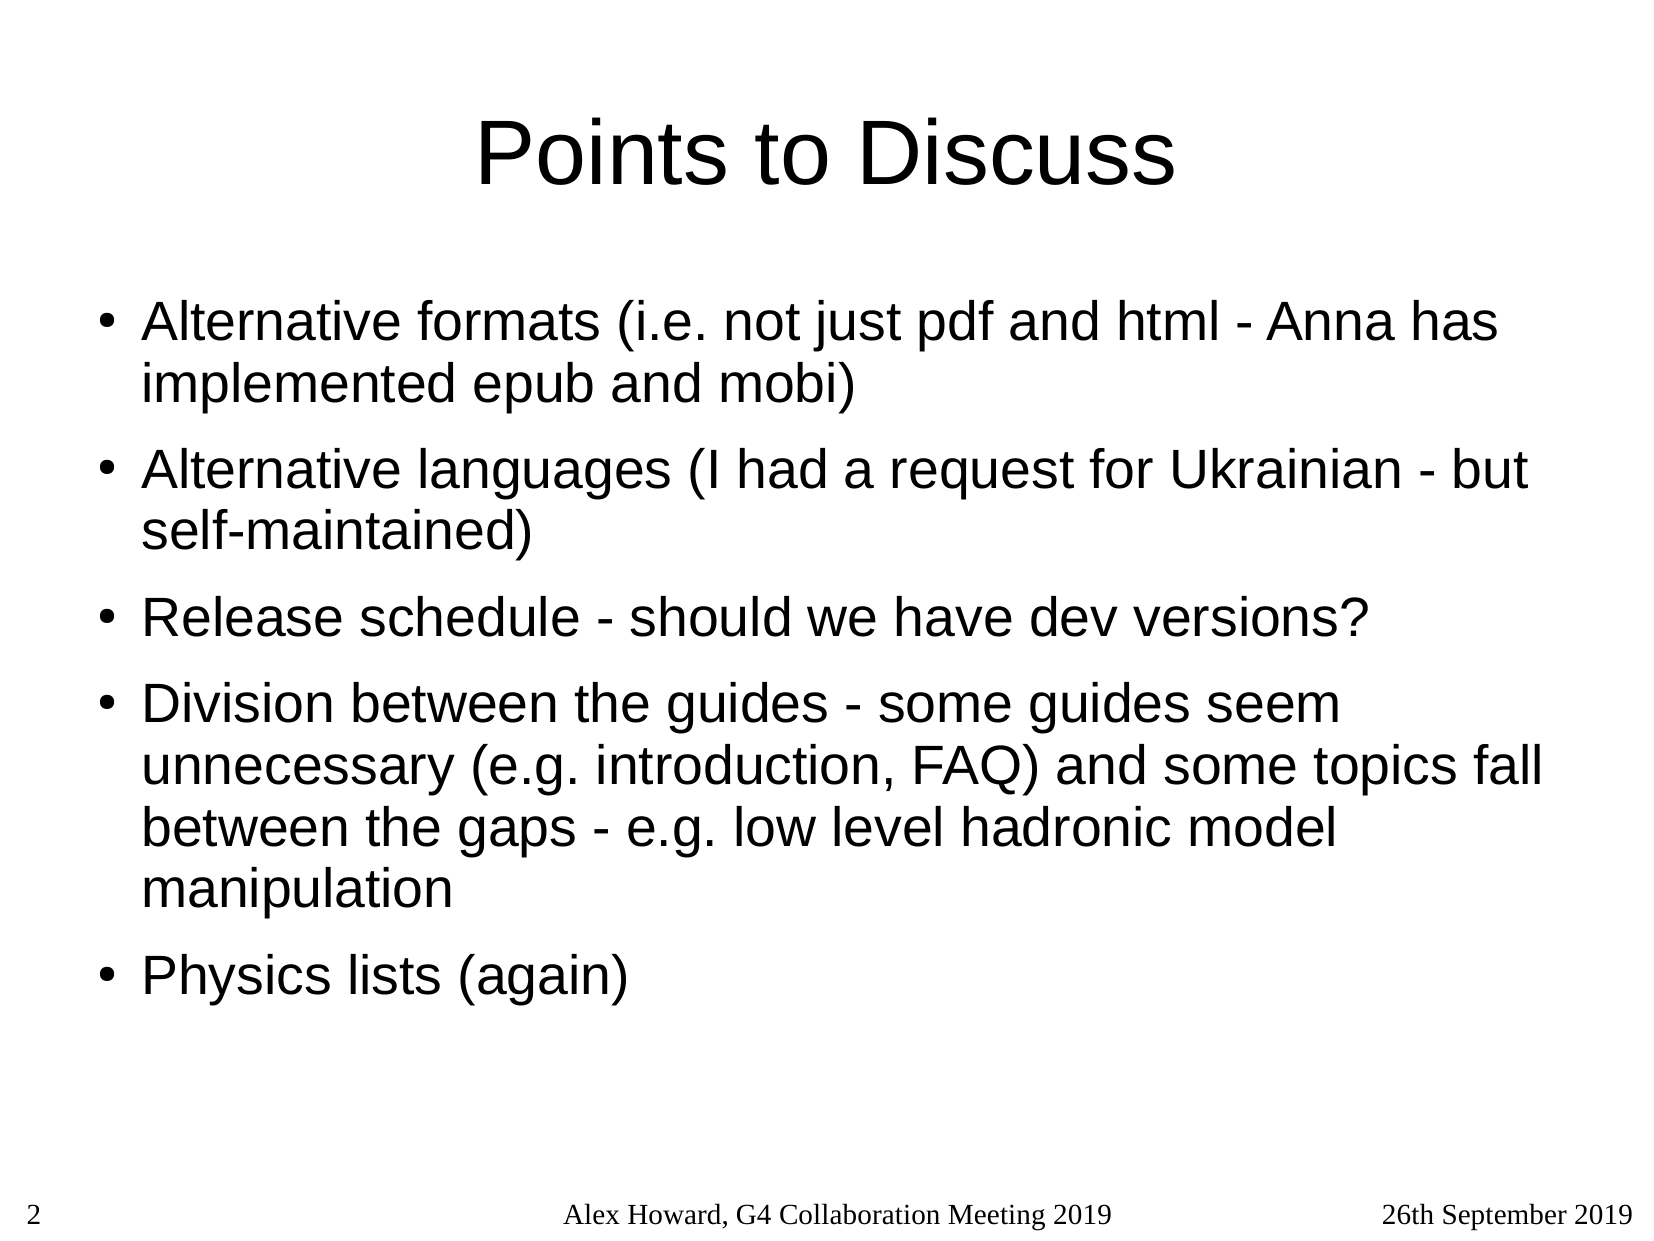

# Points to Discuss
Alternative formats (i.e. not just pdf and html - Anna has implemented epub and mobi)
Alternative languages (I had a request for Ukrainian - but self-maintained)
Release schedule - should we have dev versions?
Division between the guides - some guides seem unnecessary (e.g. introduction, FAQ) and some topics fall between the gaps - e.g. low level hadronic model manipulation
Physics lists (again)
2
Alex Howard, G4 Collaboration Meeting 2019
26th September 2019